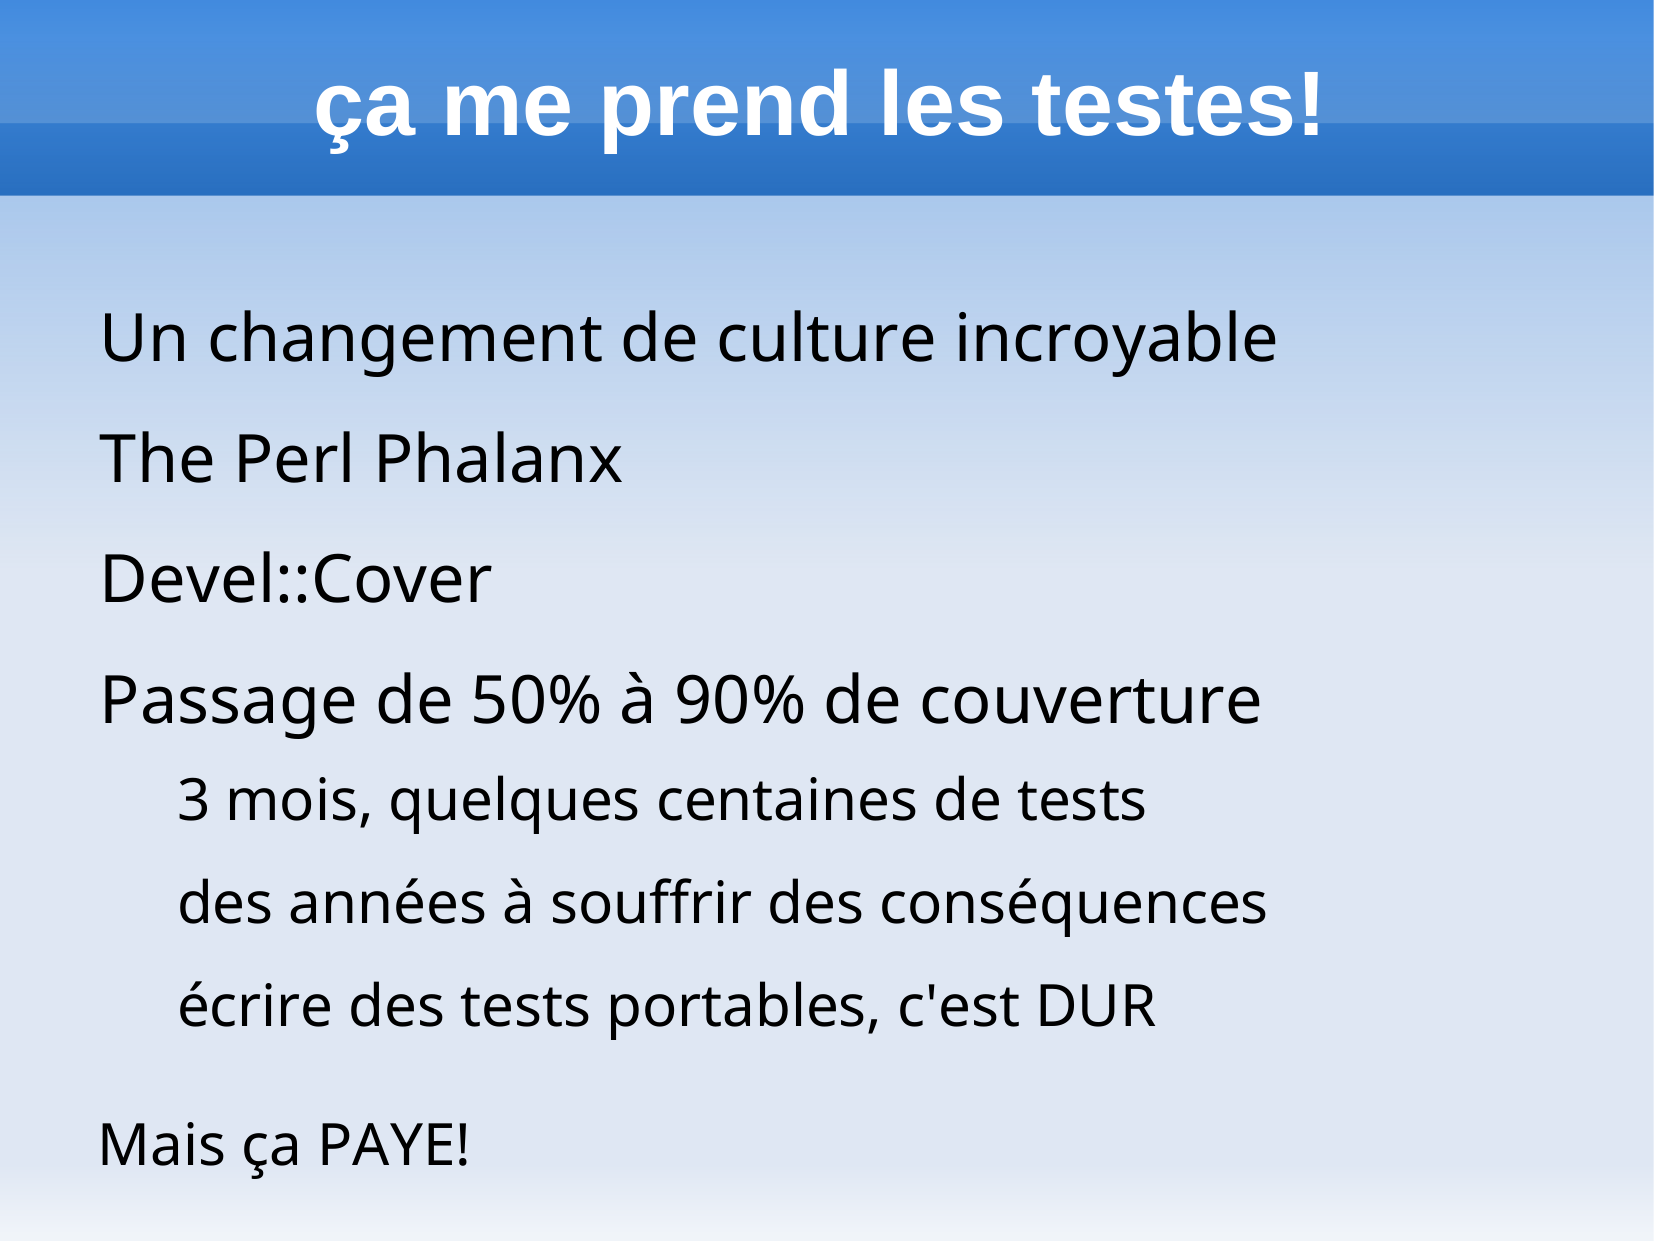

# ça me prend les testes!
 Un changement de culture incroyable
 The Perl Phalanx
 Devel::Cover
 Passage de 50% à 90% de couverture
3 mois, quelques centaines de tests
des années à souffrir des conséquences
écrire des tests portables, c'est DUR
 Mais ça PAYE!